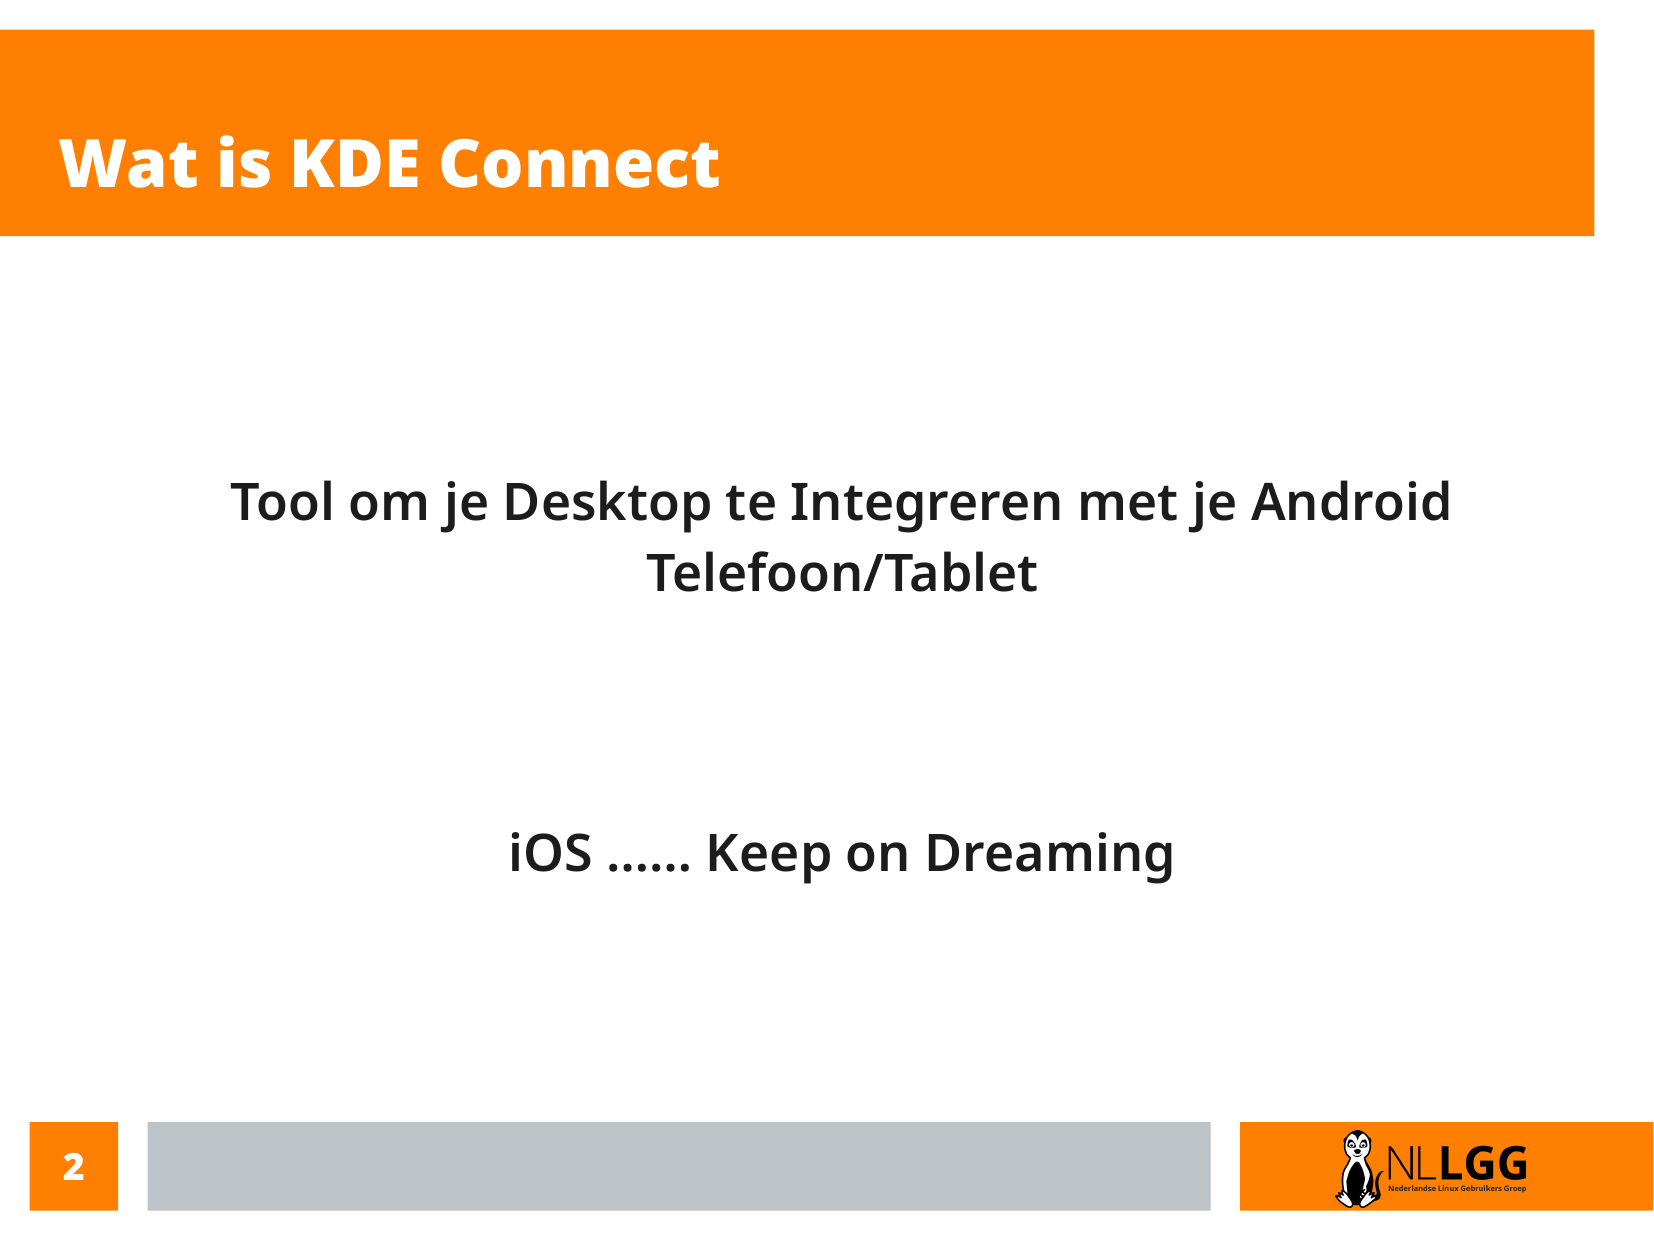

# Wat is KDE Connect
Tool om je Desktop te Integreren met je Android Telefoon/Tablet
iOS …… Keep on Dreaming
2